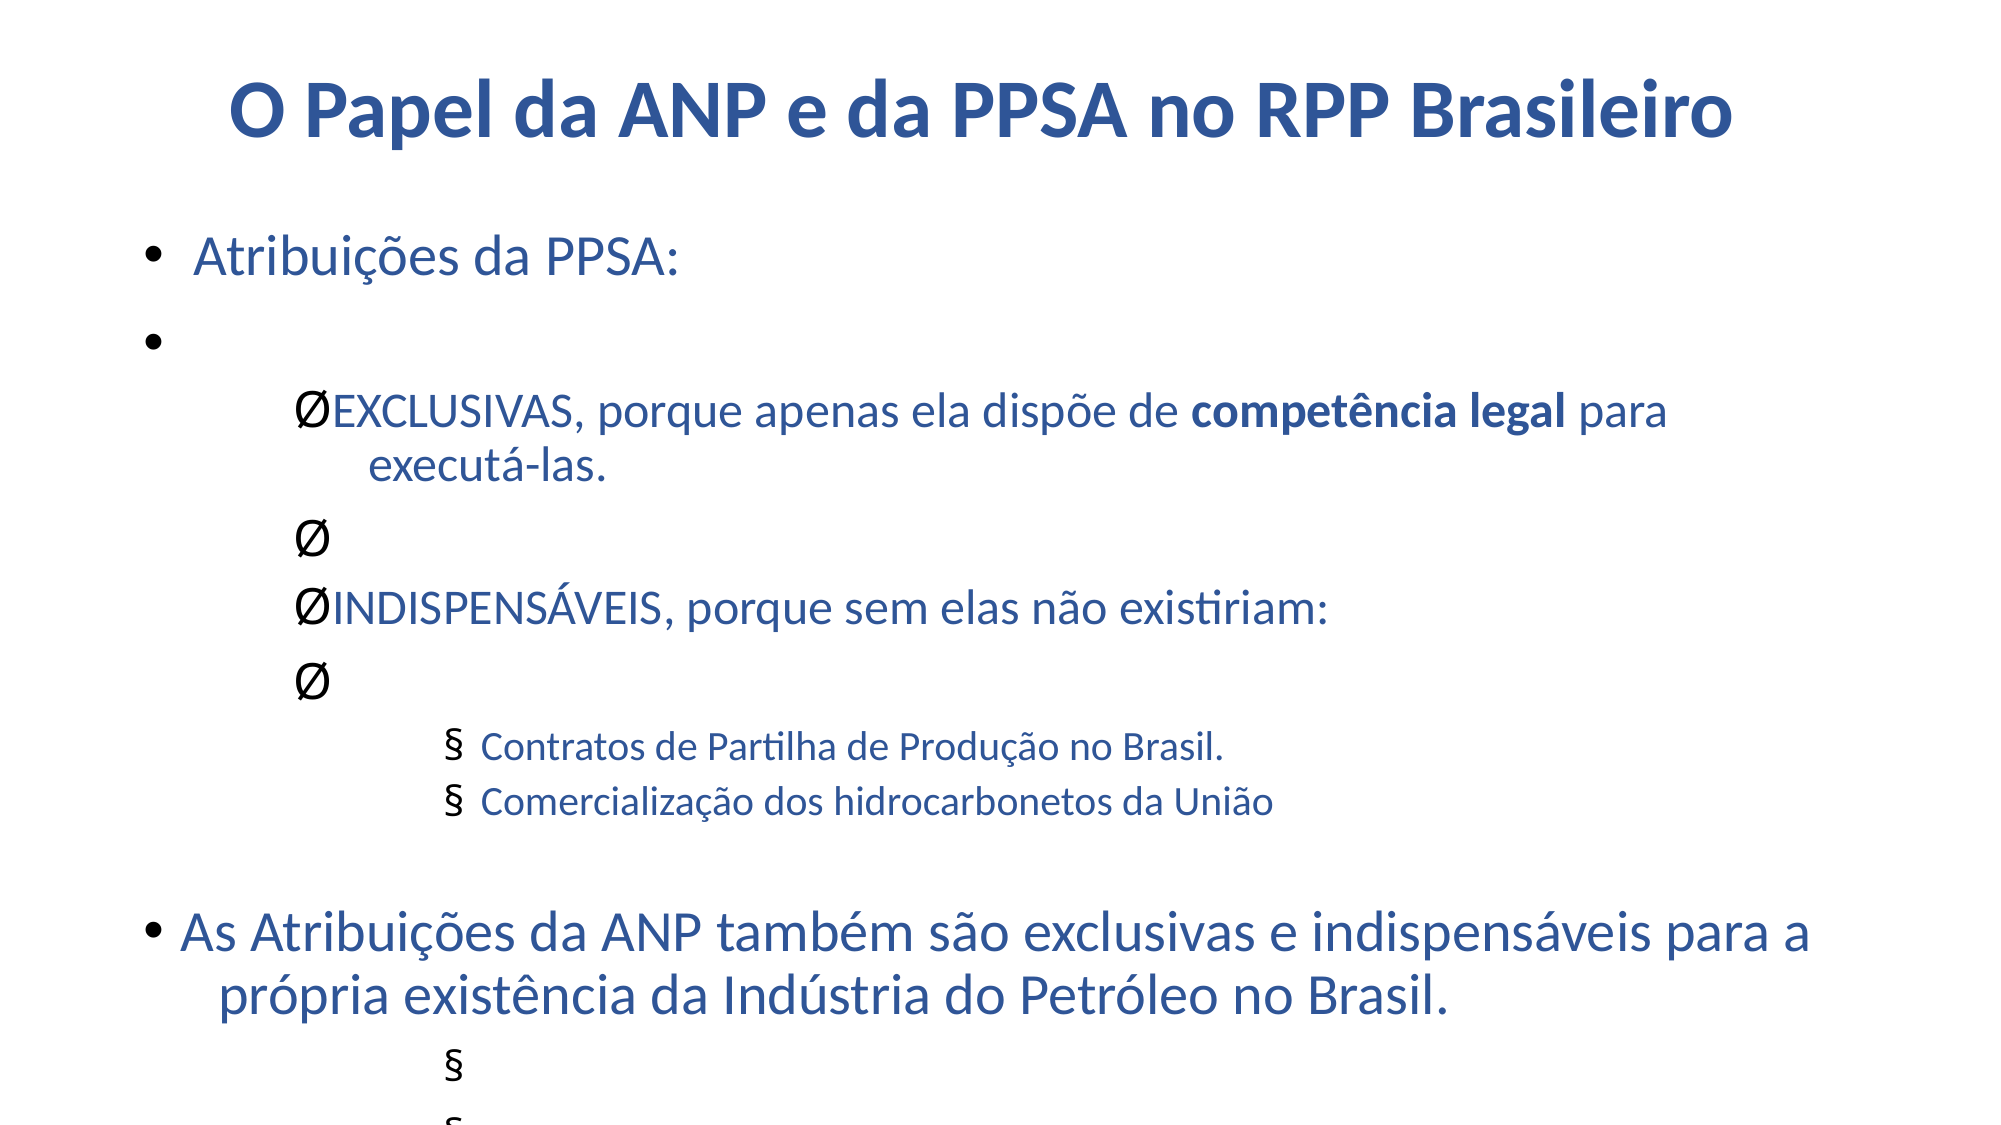

O Papel da ANP e da PPSA no RPP Brasileiro
# Atribuições da PPSA:
EXCLUSIVAS, porque apenas ela dispõe de competência legal para executá-las.
INDISPENSÁVEIS, porque sem elas não existiriam:
Contratos de Partilha de Produção no Brasil.
Comercialização dos hidrocarbonetos da União
As Atribuições da ANP também são exclusivas e indispensáveis para a própria existência da Indústria do Petróleo no Brasil.